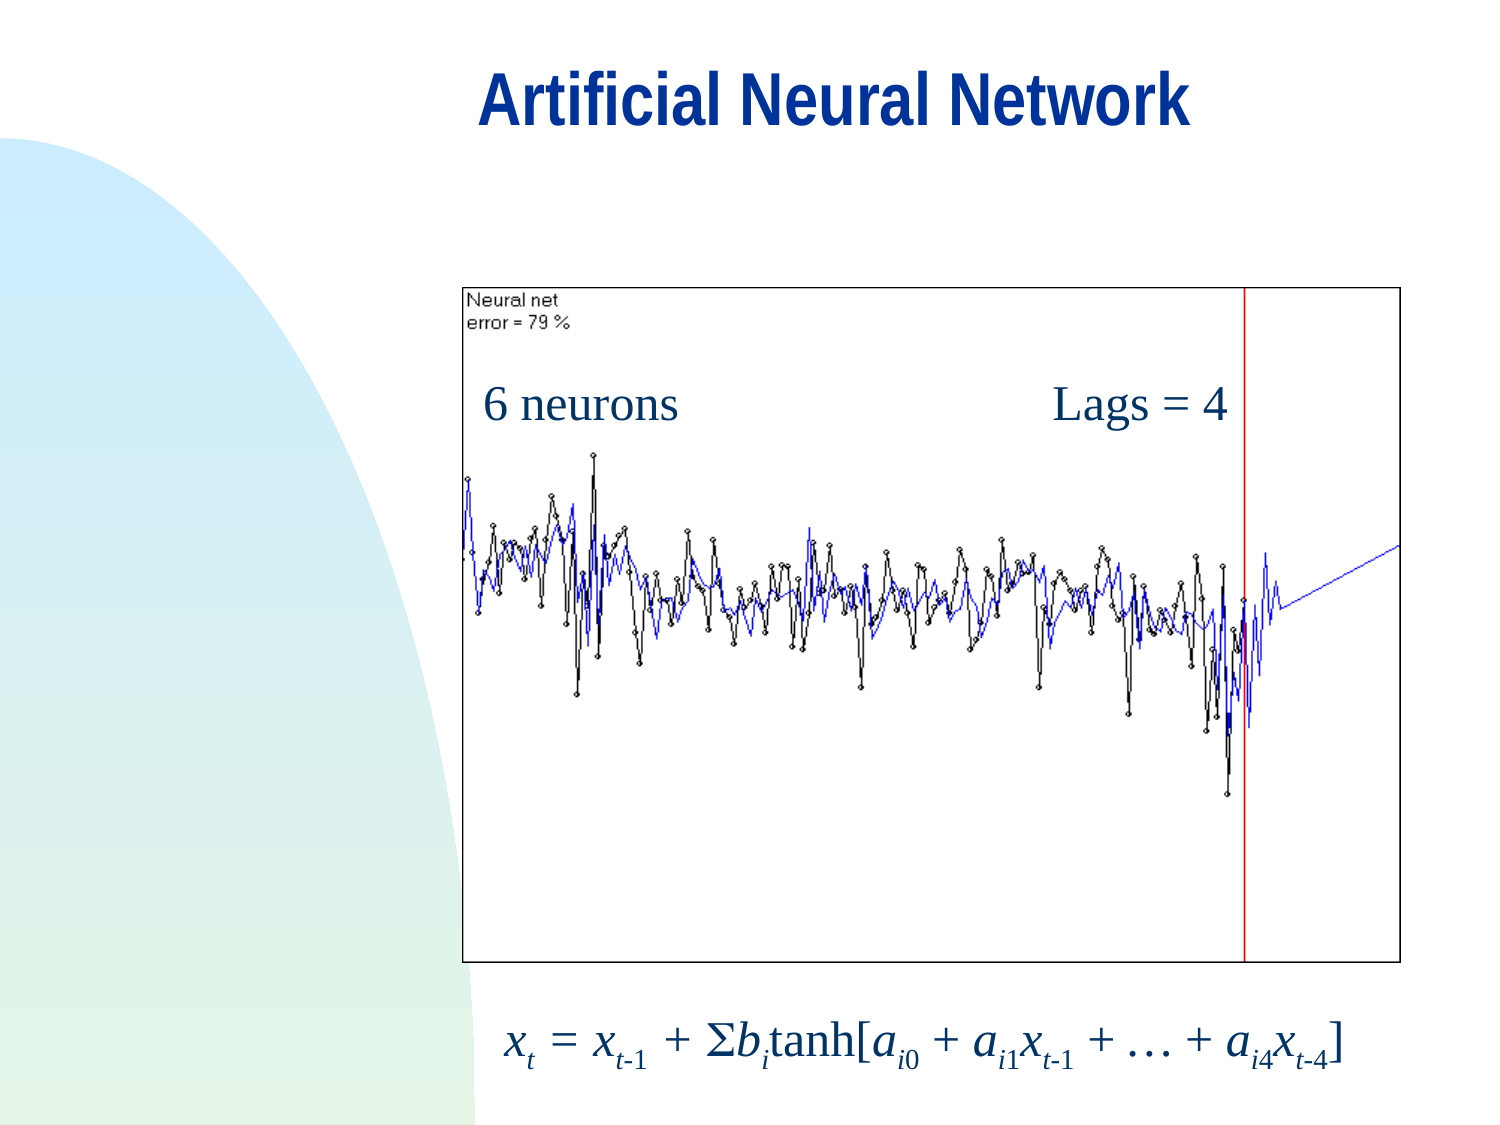

# Artificial Neural Network
6 neurons
Lags = 4
xt = xt-1 + bitanh[ai0 + ai1xt-1 + … + ai4xt-4]